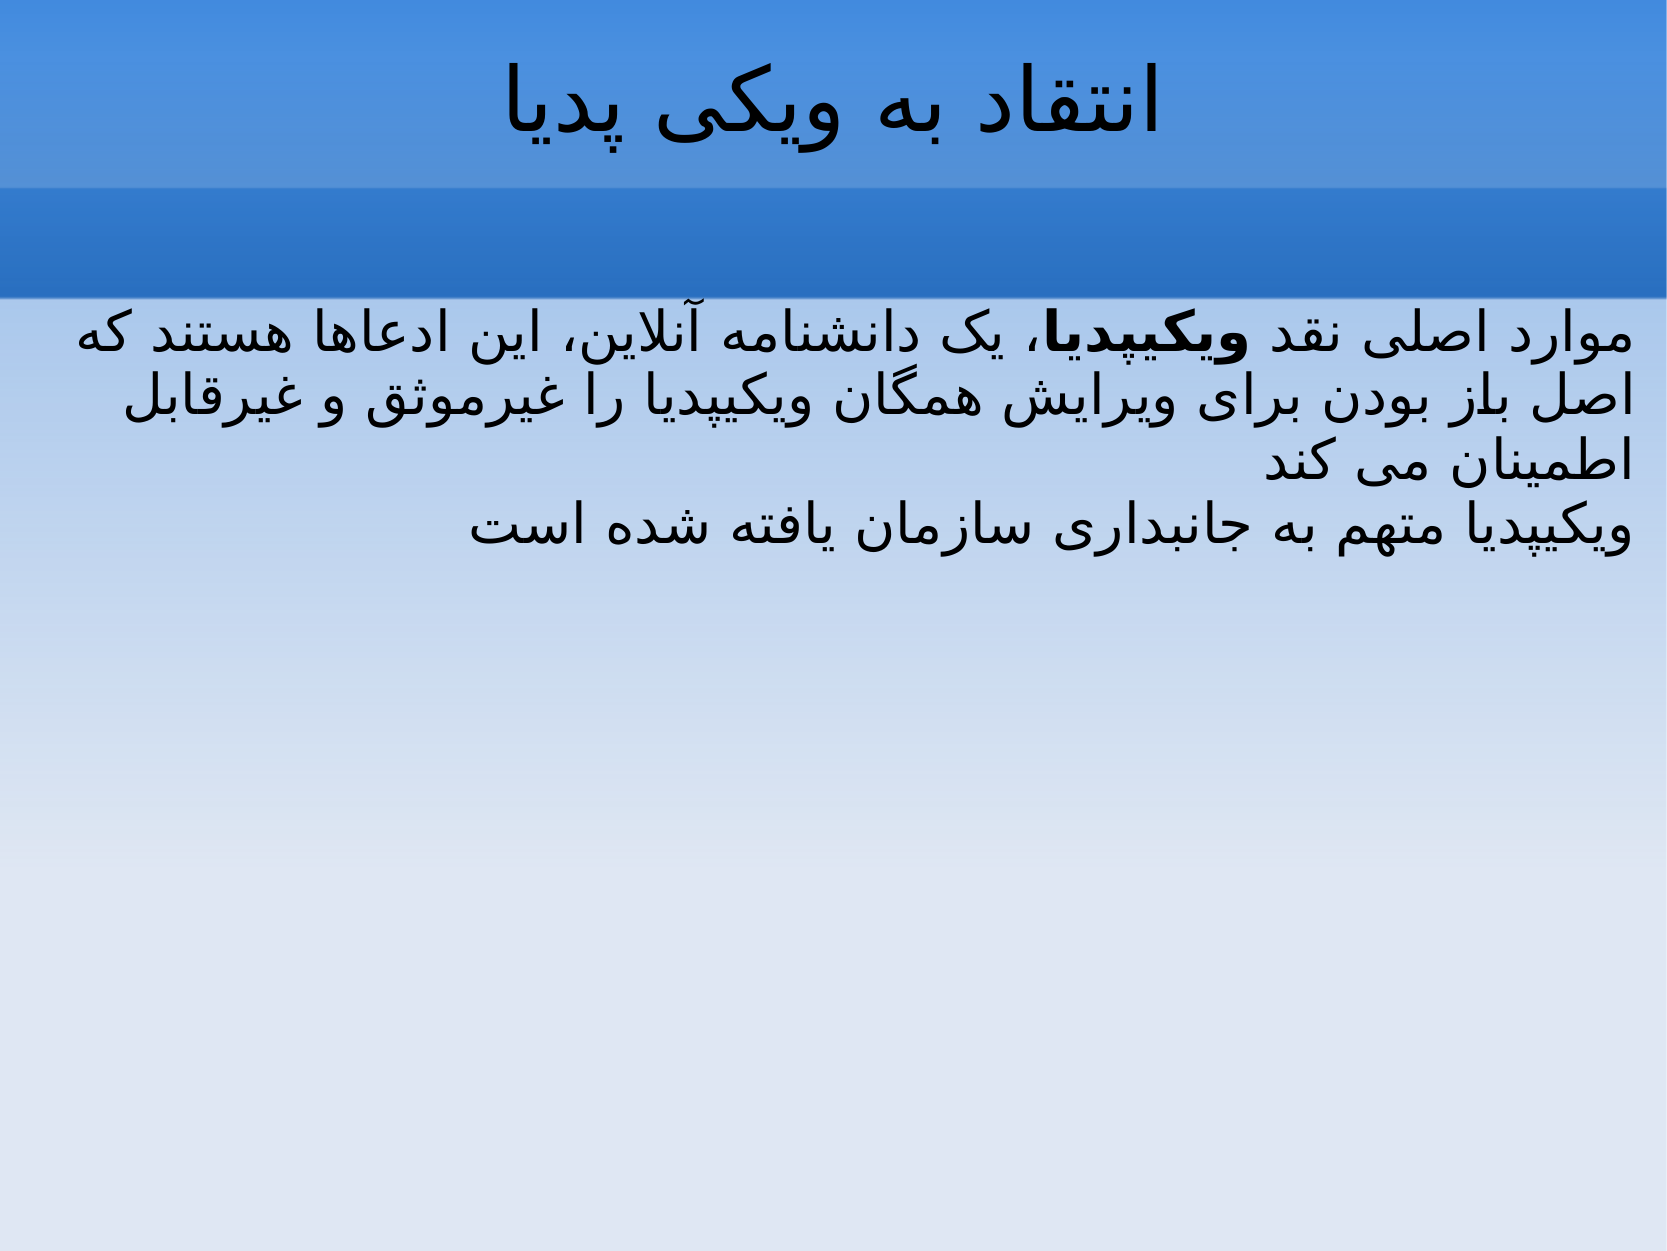

# انتقاد به ویکی پدیا
موارد اصلی نقد ویکیپدیا، یک دانشنامه آنلاین، این ادعاها هستند که اصل باز بودن برای ویرایش همگان ویکیپدیا را غیرموثق و غیرقابل اطمینان می کند
ویکیپدیا متهم به جانبداری سازمان یافته شده است